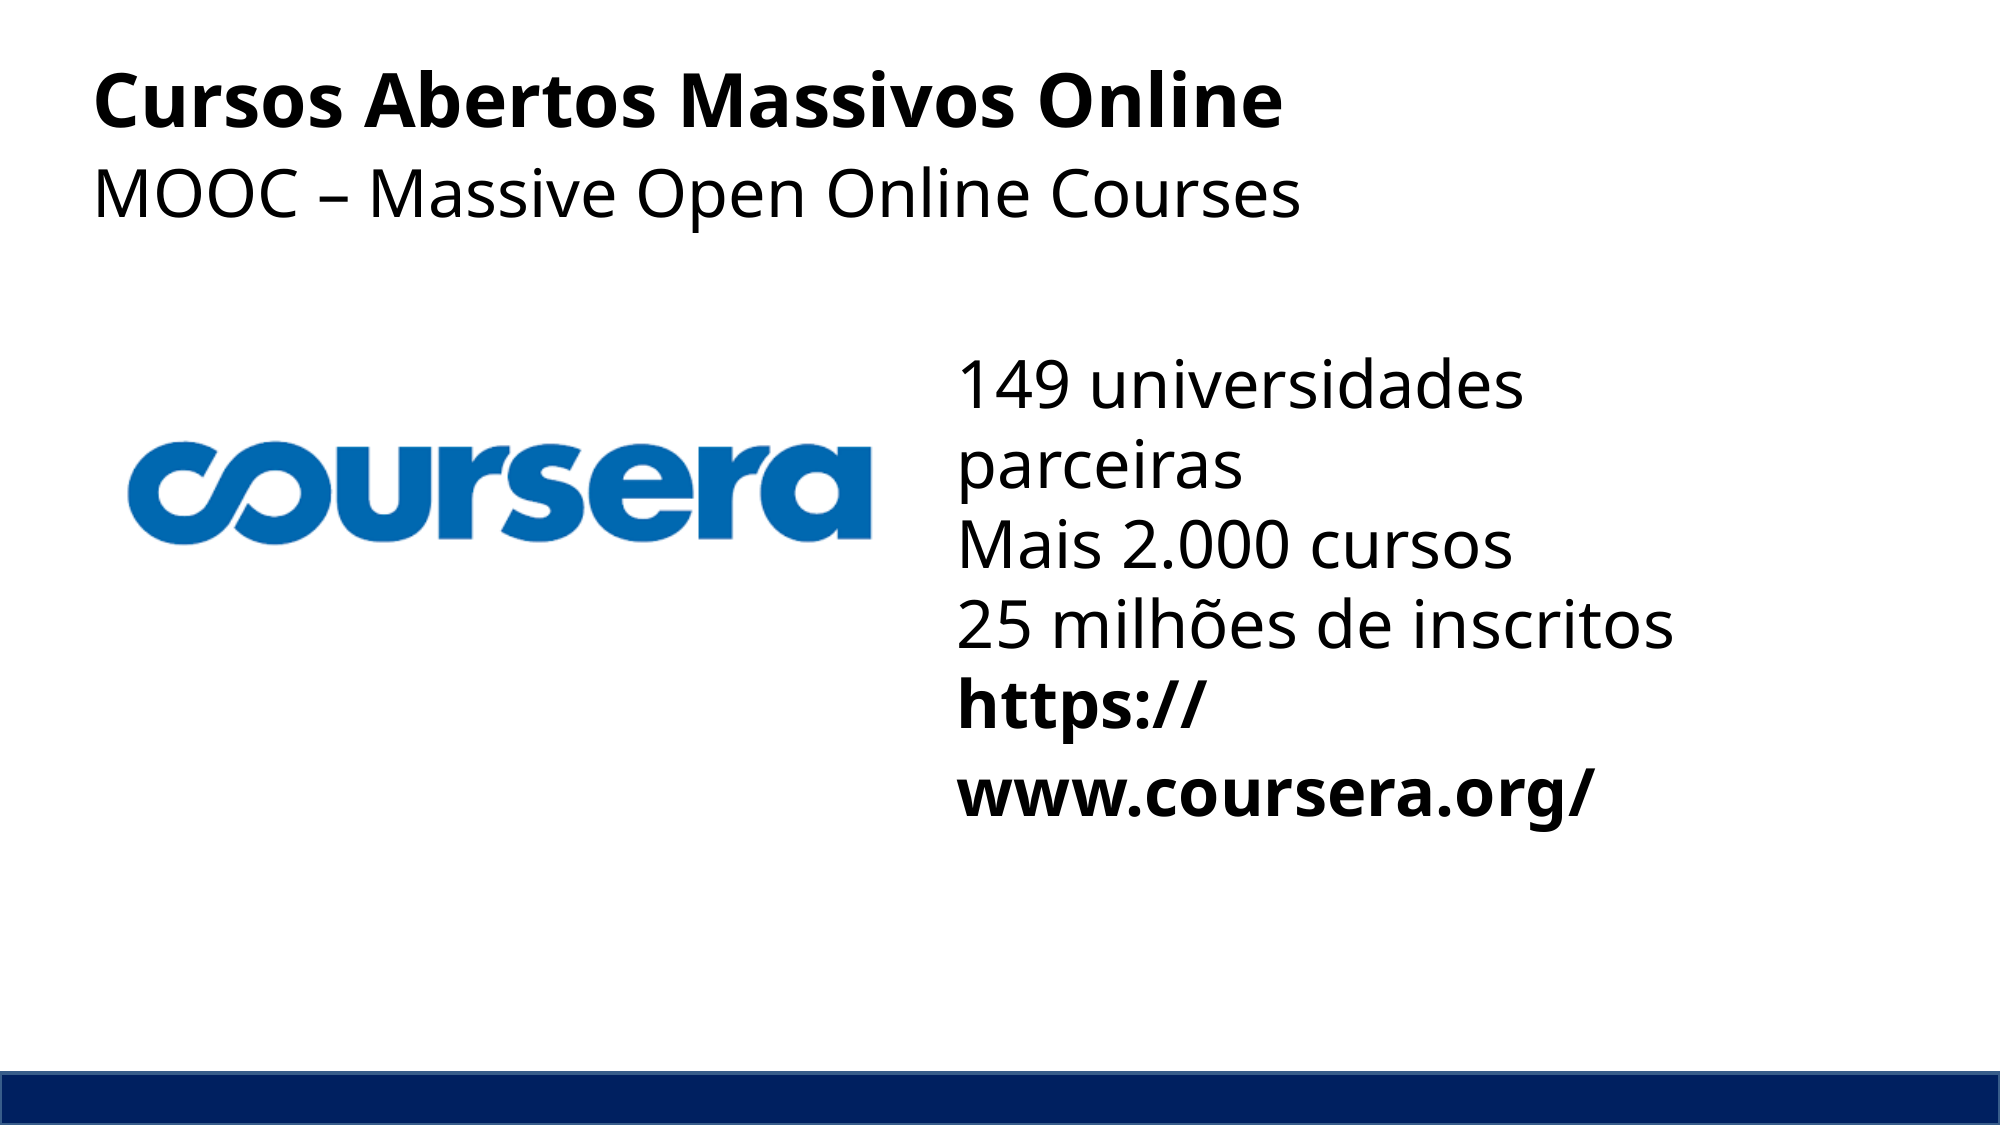

Cursos Abertos Massivos Online
MOOC – Massive Open Online Courses
149 universidades parceiras
Mais 2.000 cursos
25 milhões de inscritos
https://www.coursera.org/